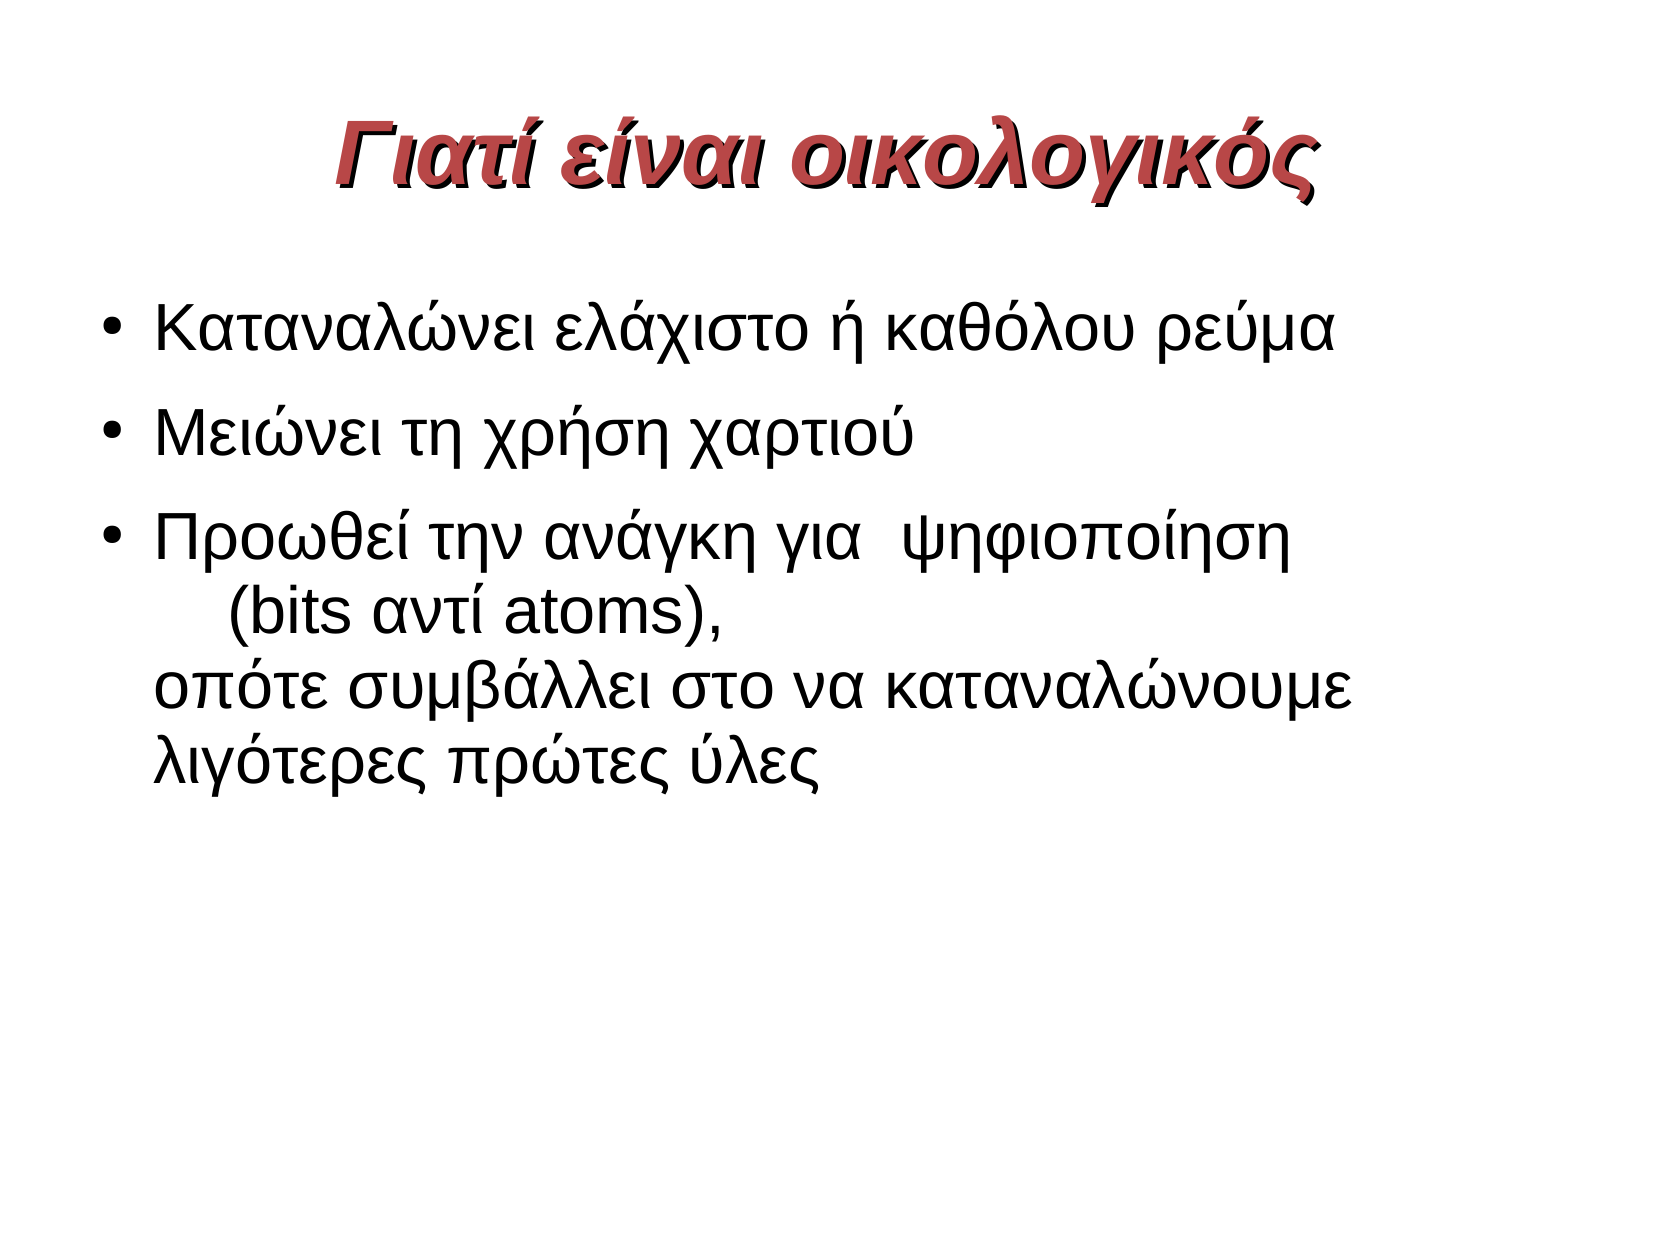

# Γιατί είναι οικολογικός
Καταναλώνει ελάχιστο ή καθόλου ρεύμα
Μειώνει τη χρήση χαρτιού
Προωθεί την ανάγκη για ψηφιοποίηση					(bits αντί atoms), 									οπότε συμβάλλει στο να καταναλώνουμε λιγότερες πρώτες ύλες